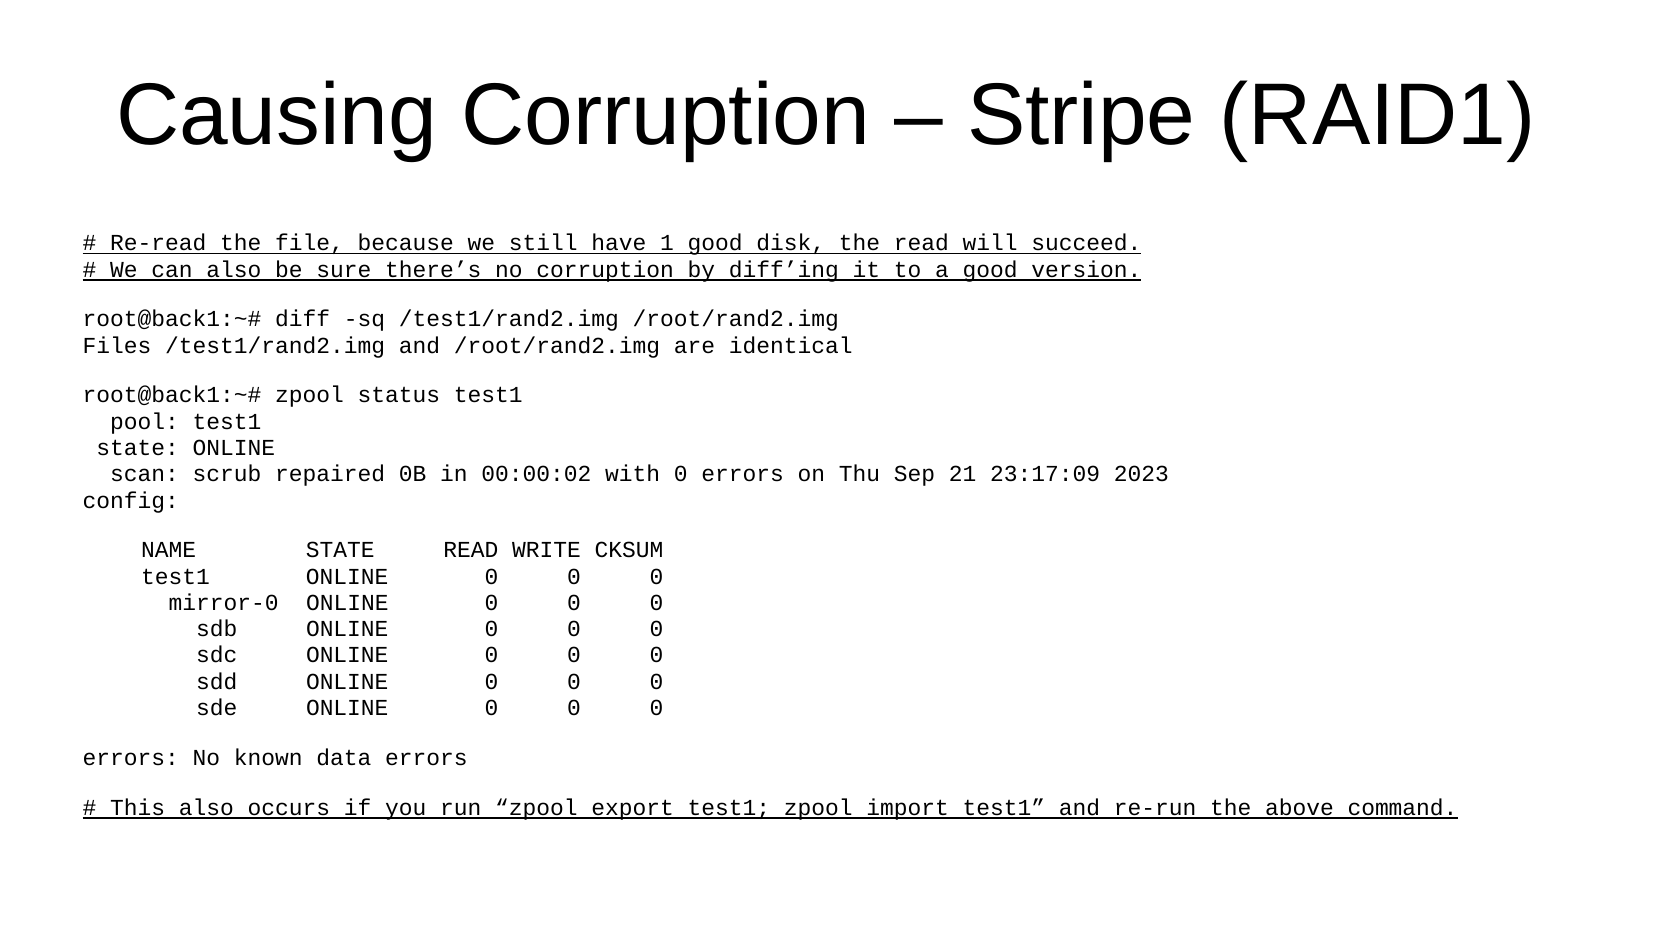

# Causing Corruption – Stripe (RAID1)
# Re-read the file, because we still have 1 good disk, the read will succeed.
# We can also be sure there’s no corruption by diff’ing it to a good version.
root@back1:~# diff -sq /test1/rand2.img /root/rand2.img
Files /test1/rand2.img and /root/rand2.img are identical
root@back1:~# zpool status test1
 pool: test1
 state: ONLINE
 scan: scrub repaired 0B in 00:00:02 with 0 errors on Thu Sep 21 23:17:09 2023
config:
	NAME STATE READ WRITE CKSUM
	test1 ONLINE 0 0 0
	 mirror-0 ONLINE 0 0 0
	 sdb ONLINE 0 0 0
	 sdc ONLINE 0 0 0
	 sdd ONLINE 0 0 0
	 sde ONLINE 0 0 0
errors: No known data errors
# This also occurs if you run “zpool export test1; zpool import test1” and re-run the above command.